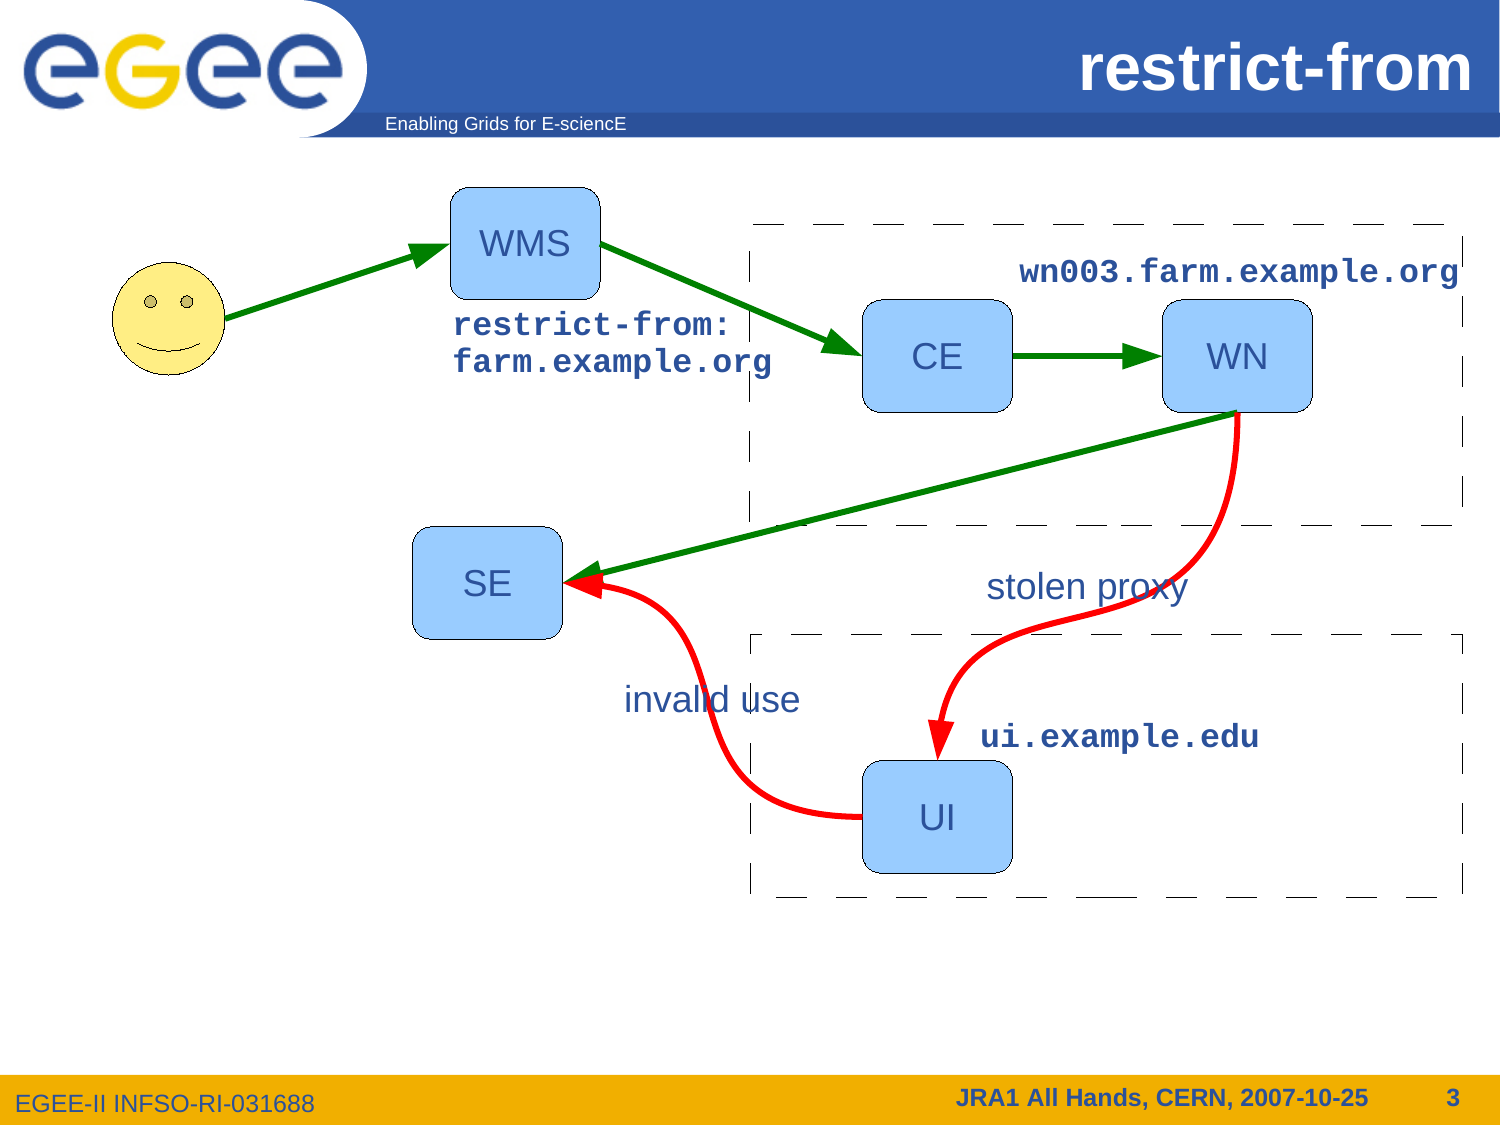

# restrict-from
WMS
wn003.farm.example.org
restrict-from:
farm.example.org
CE
WN
SE
ui.example.edu
UI
JRA1 All Hands, CERN, 2007-10-25
3